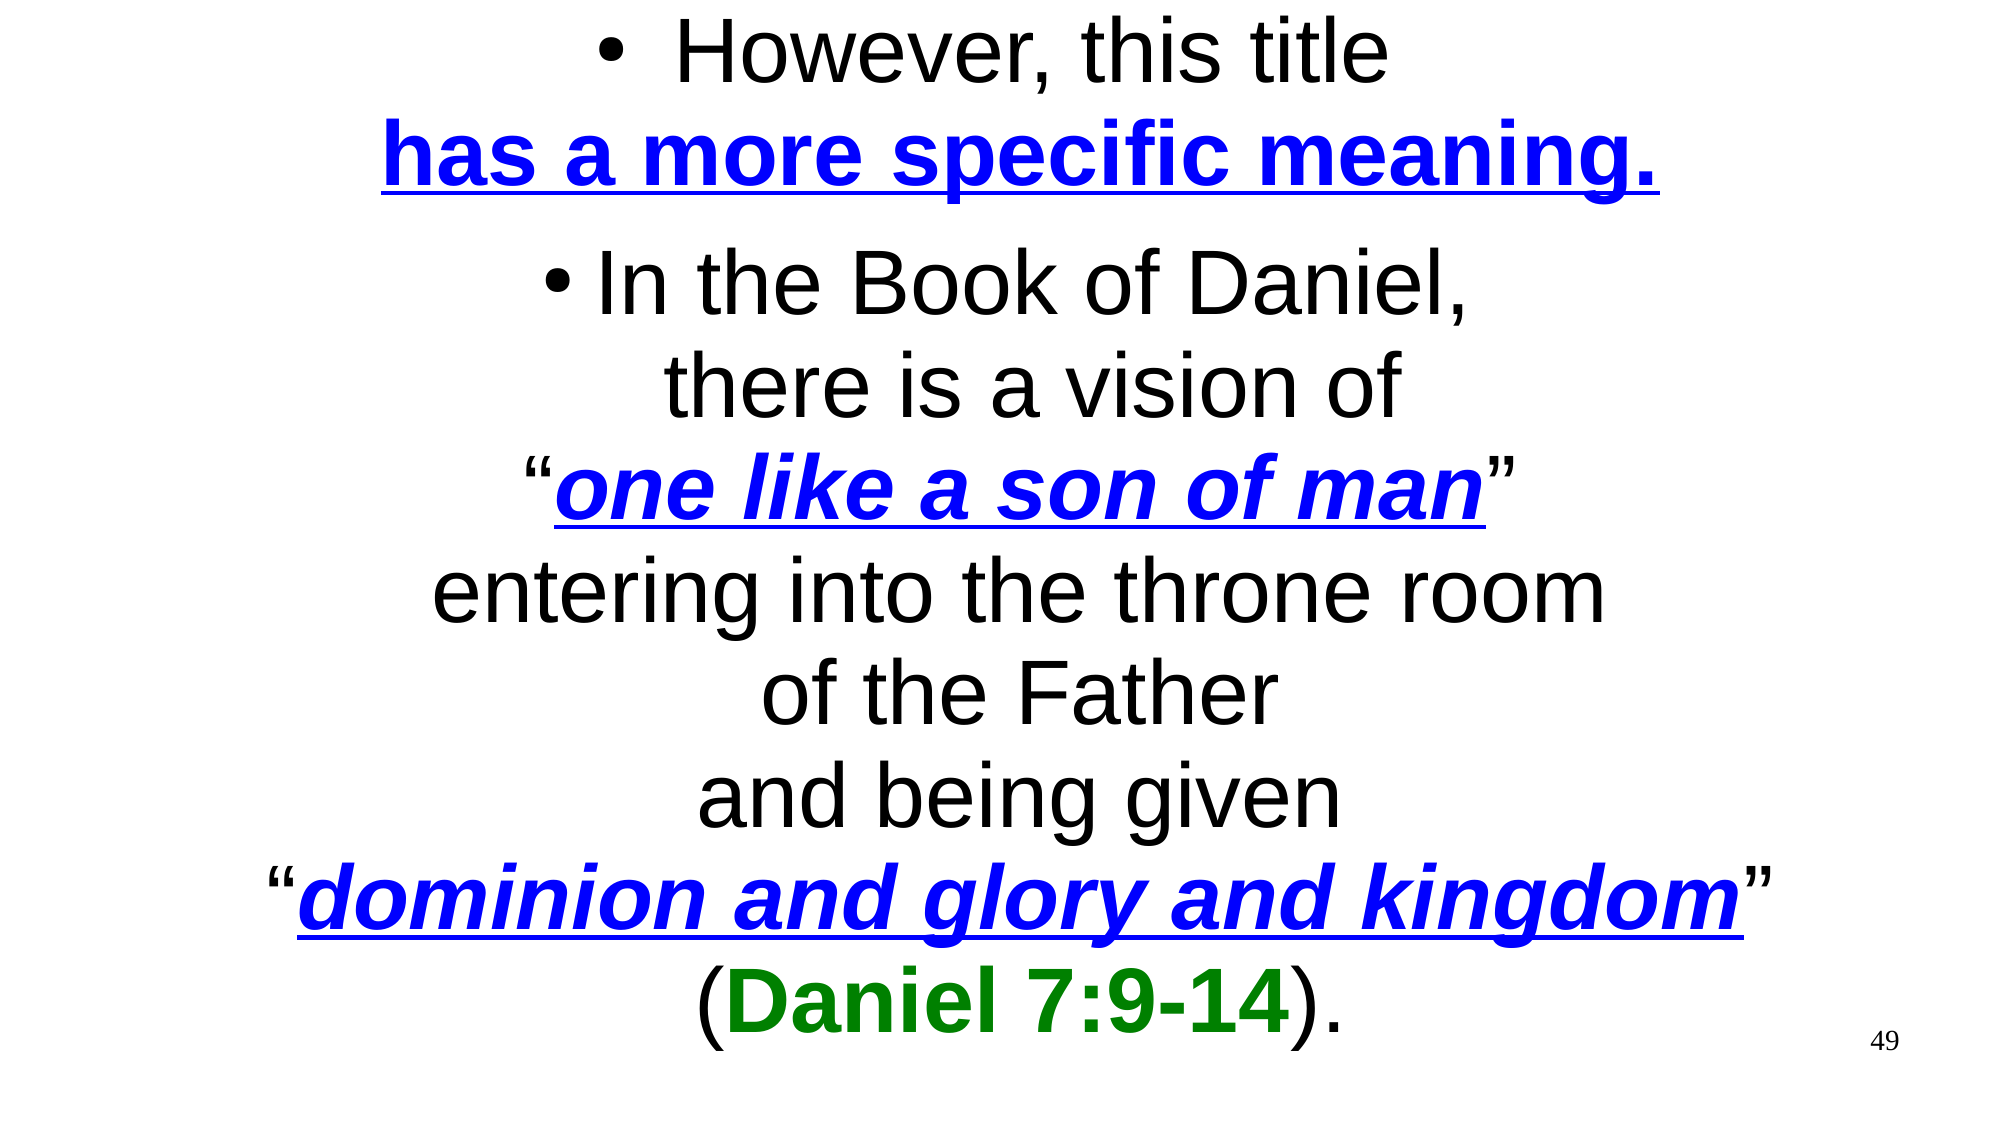

# However, this title has a more specific meaning.
In the Book of Daniel,
 there is a vision of
“one like a son of man”
entering into the throne room
of the Father
and being given
“dominion and glory and kingdom”
(Daniel 7:9-14).
49